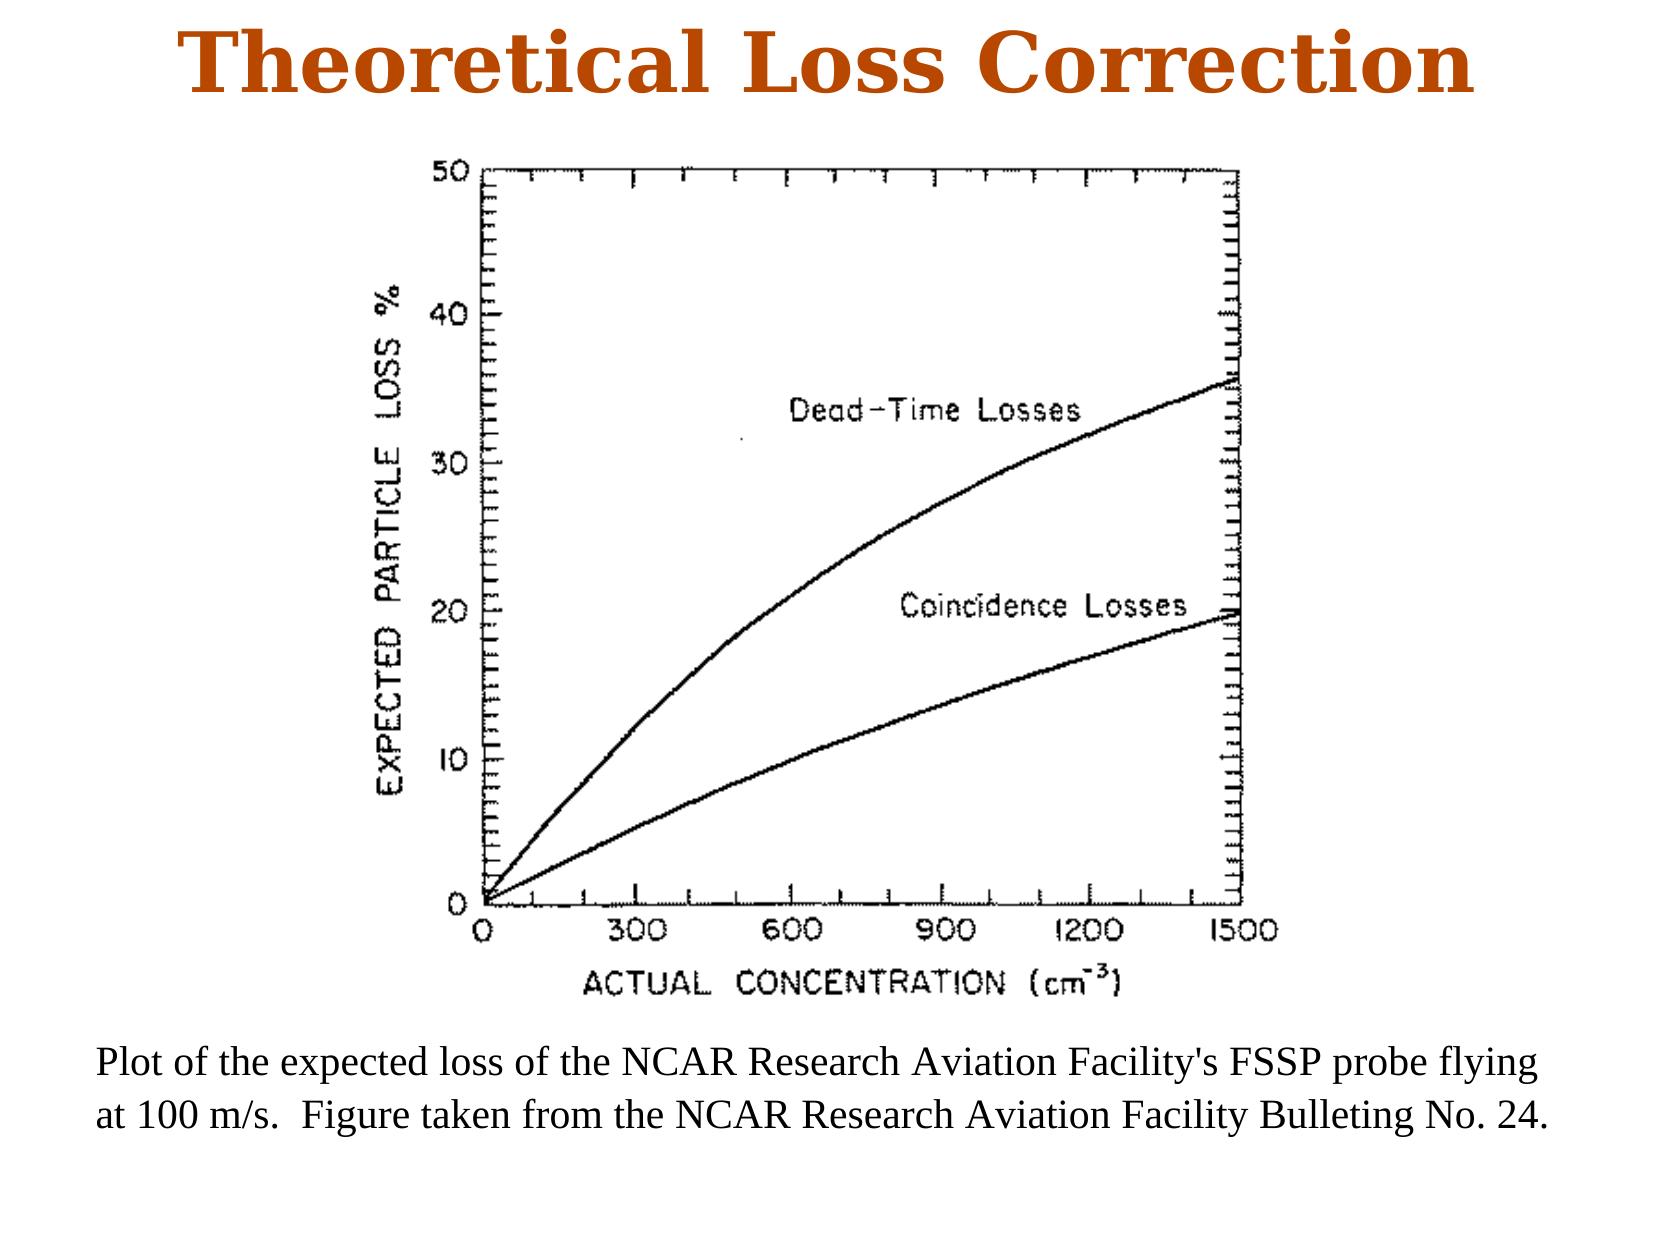

Theoretical Loss Correction
Plot of the expected loss of the NCAR Research Aviation Facility's FSSP probe flying at 100 m/s. Figure taken from the NCAR Research Aviation Facility Bulleting No. 24.